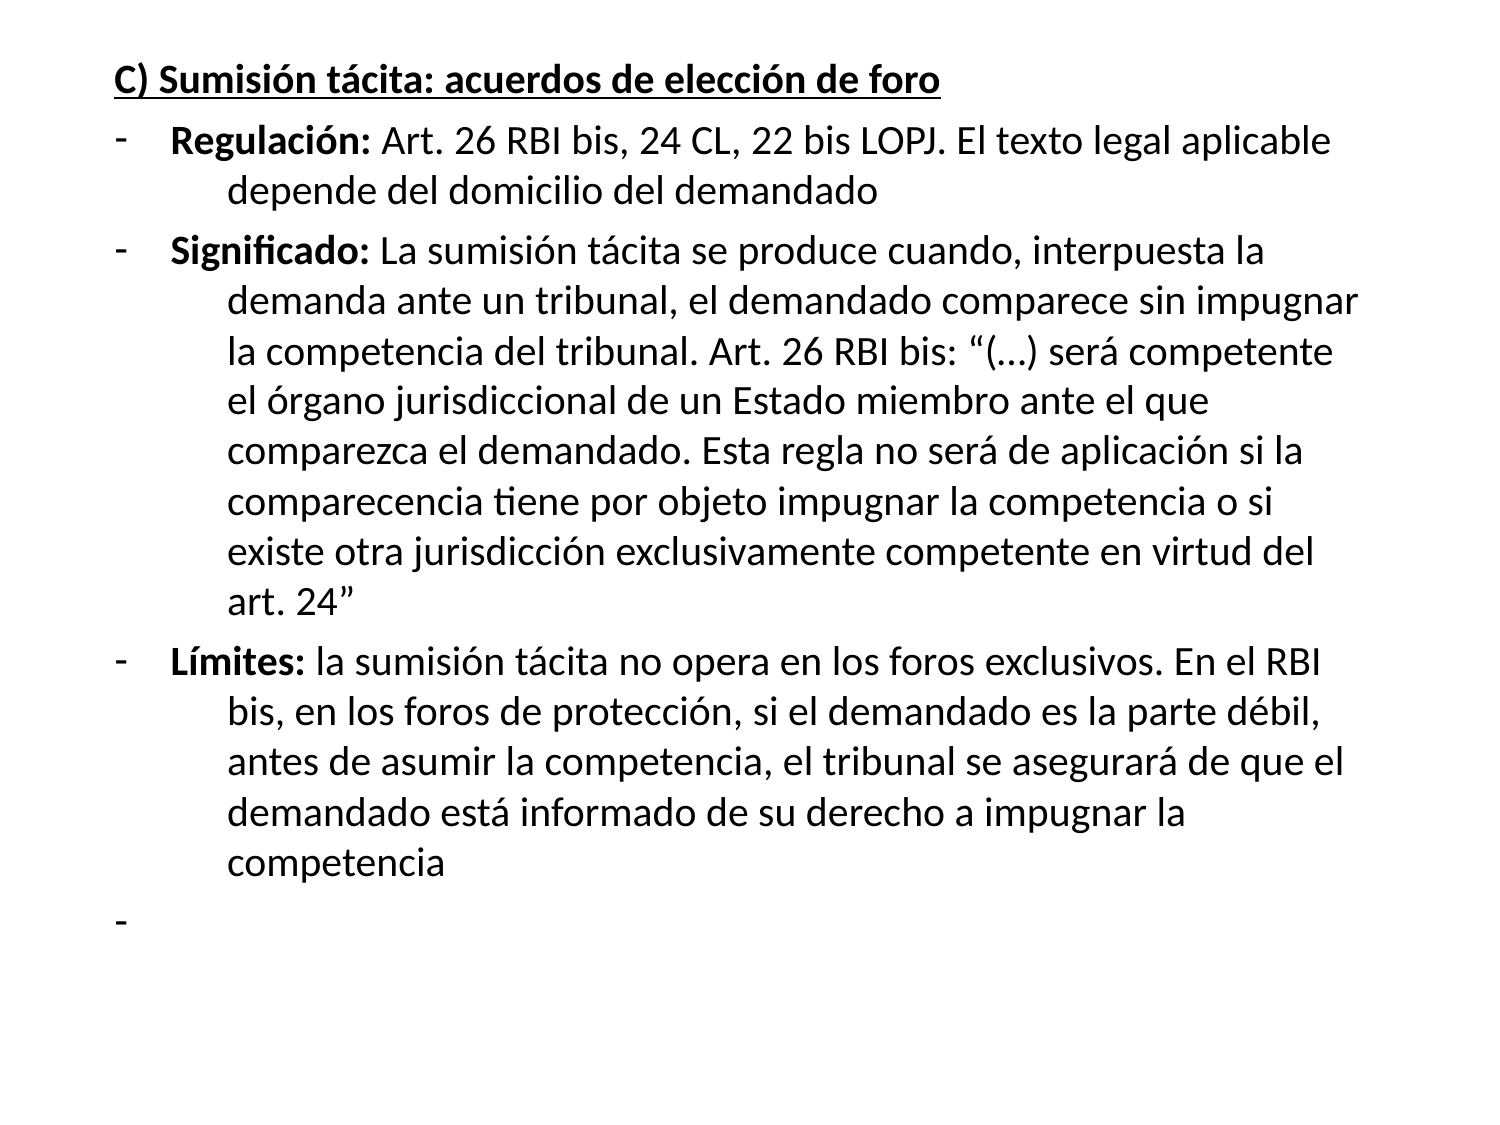

# C) Sumisión tácita: acuerdos de elección de foro
Regulación: Art. 26 RBI bis, 24 CL, 22 bis LOPJ. El texto legal aplicable depende del domicilio del demandado
Significado: La sumisión tácita se produce cuando, interpuesta la demanda ante un tribunal, el demandado comparece sin impugnar la competencia del tribunal. Art. 26 RBI bis: “(…) será competente el órgano jurisdiccional de un Estado miembro ante el que comparezca el demandado. Esta regla no será de aplicación si la comparecencia tiene por objeto impugnar la competencia o si existe otra jurisdicción exclusivamente competente en virtud del art. 24”
Límites: la sumisión tácita no opera en los foros exclusivos. En el RBI bis, en los foros de protección, si el demandado es la parte débil, antes de asumir la competencia, el tribunal se asegurará de que el demandado está informado de su derecho a impugnar la competencia